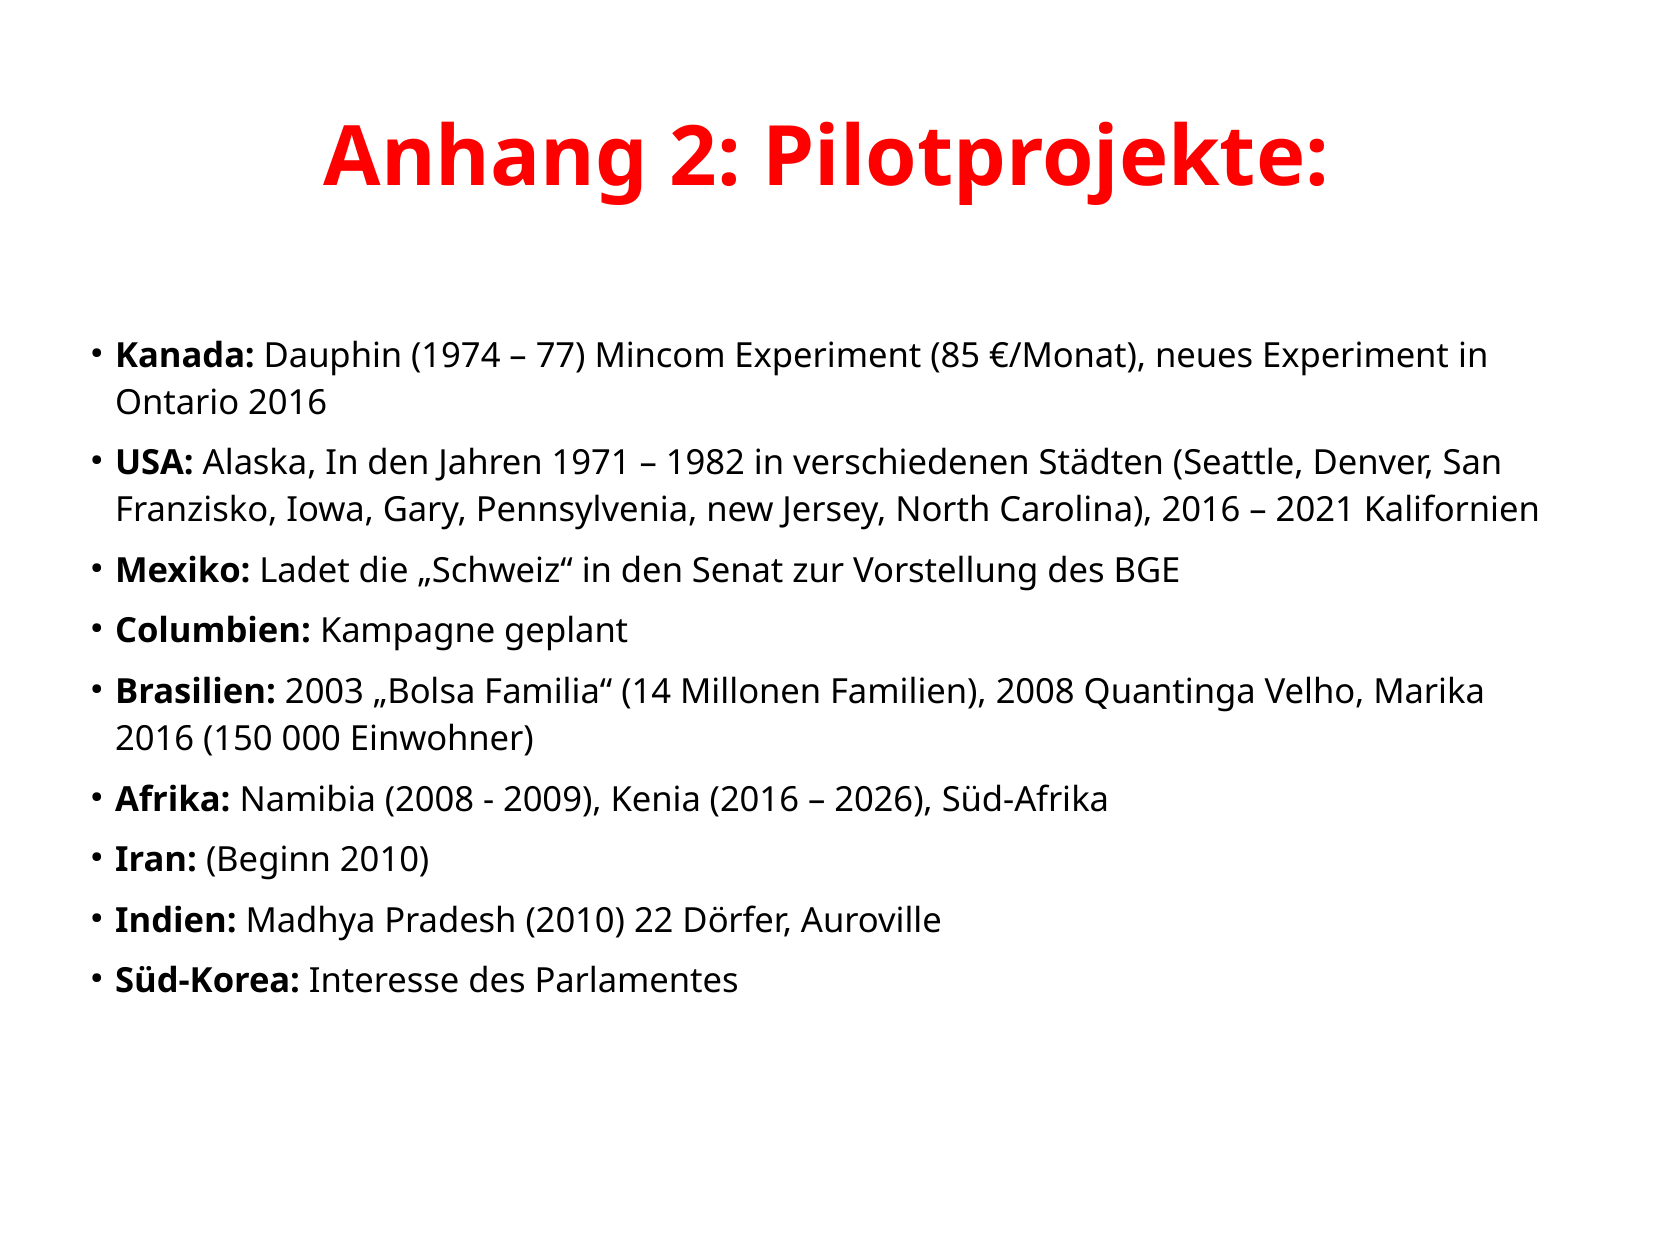

# Anhang 2: Pilotprojekte:
Kanada: Dauphin (1974 – 77) Mincom Experiment (85 €/Monat), neues Experiment in Ontario 2016
USA: Alaska, In den Jahren 1971 – 1982 in verschiedenen Städten (Seattle, Denver, San Franzisko, Iowa, Gary, Pennsylvenia, new Jersey, North Carolina), 2016 – 2021 Kalifornien
Mexiko: Ladet die „Schweiz“ in den Senat zur Vorstellung des BGE
Columbien: Kampagne geplant
Brasilien: 2003 „Bolsa Familia“ (14 Millonen Familien), 2008 Quantinga Velho, Marika 2016 (150 000 Einwohner)
Afrika: Namibia (2008 - 2009), Kenia (2016 – 2026), Süd-Afrika
Iran: (Beginn 2010)
Indien: Madhya Pradesh (2010) 22 Dörfer, Auroville
Süd-Korea: Interesse des Parlamentes